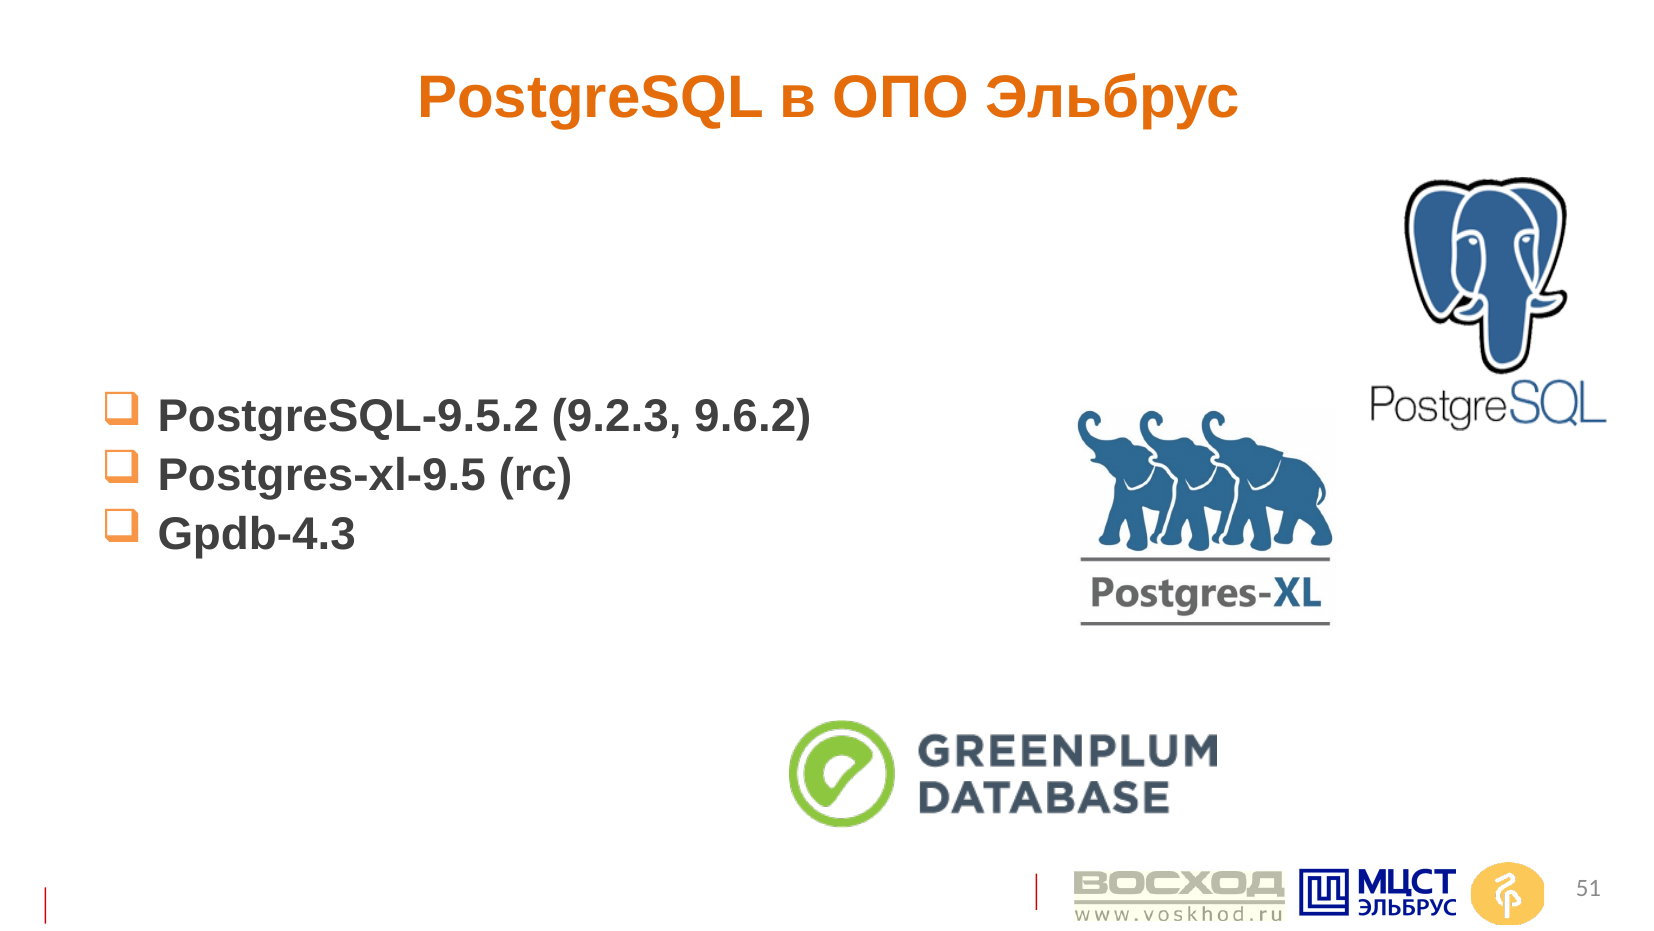

PostgreSQL в ОПО Эльбрус
PostgreSQL-9.5.2 (9.2.3, 9.6.2)
Postgres-xl-9.5 (rc)
Gpdb-4.3